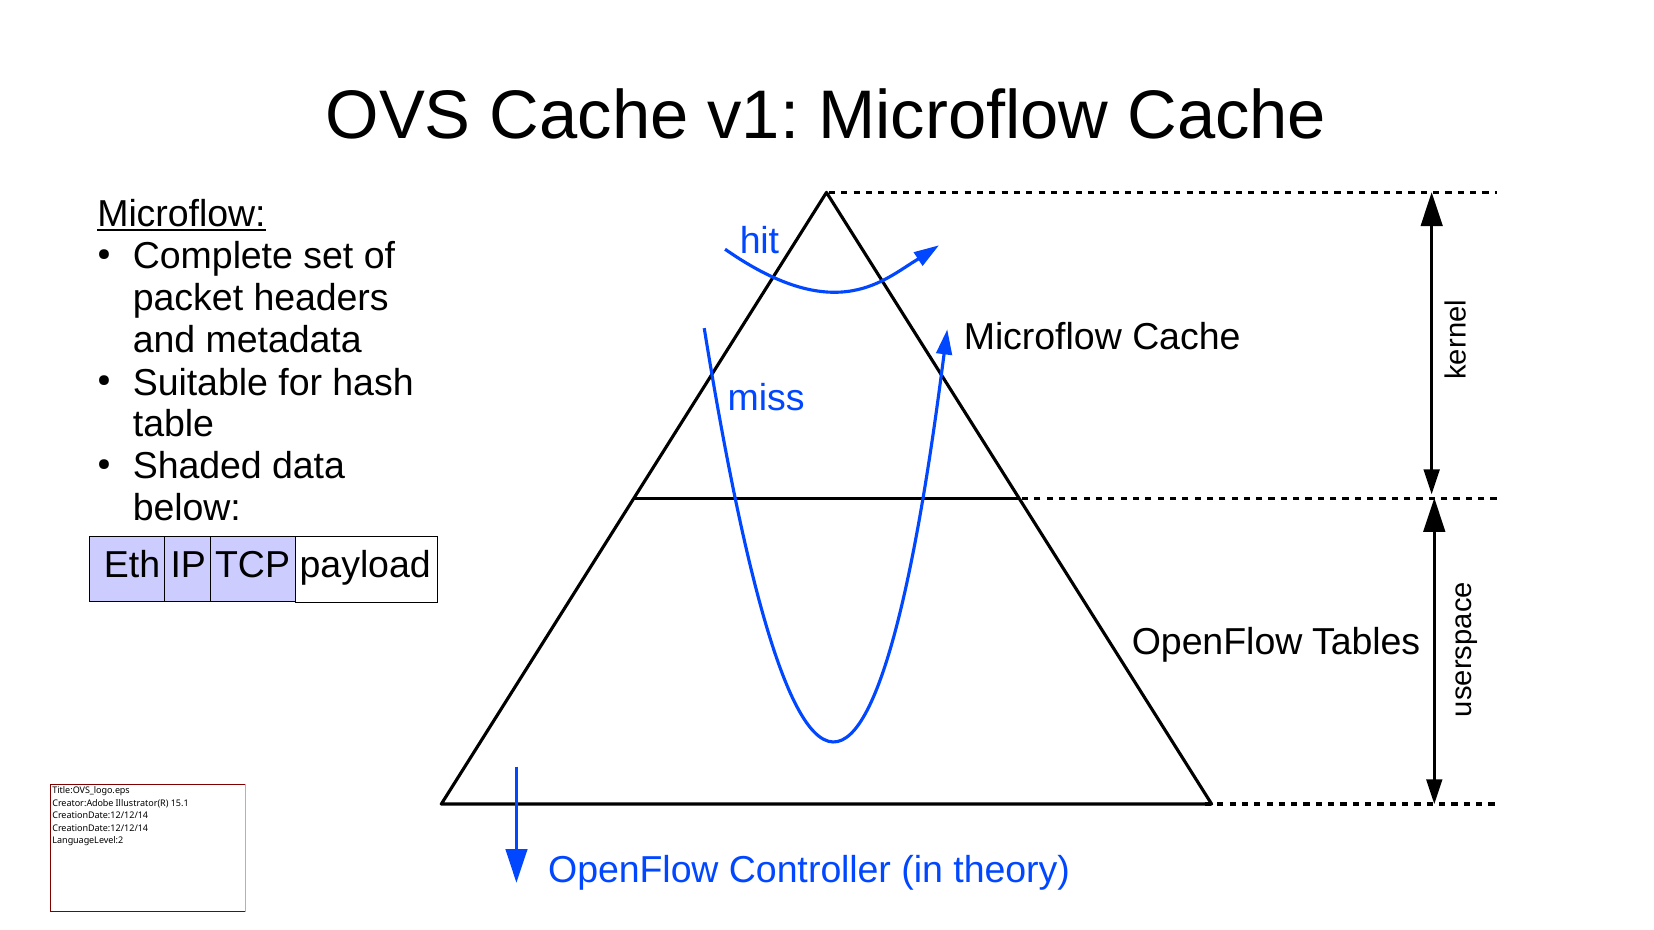

# OVS Cache v1: Microflow Cache
Microflow:
Complete set of packet headers and metadata
Suitable for hash table
Shaded data below:
hit
Microflow Cache
kernel
miss
Eth IP TCP payload
OpenFlow Tables
userspace
OpenFlow Controller (in theory)